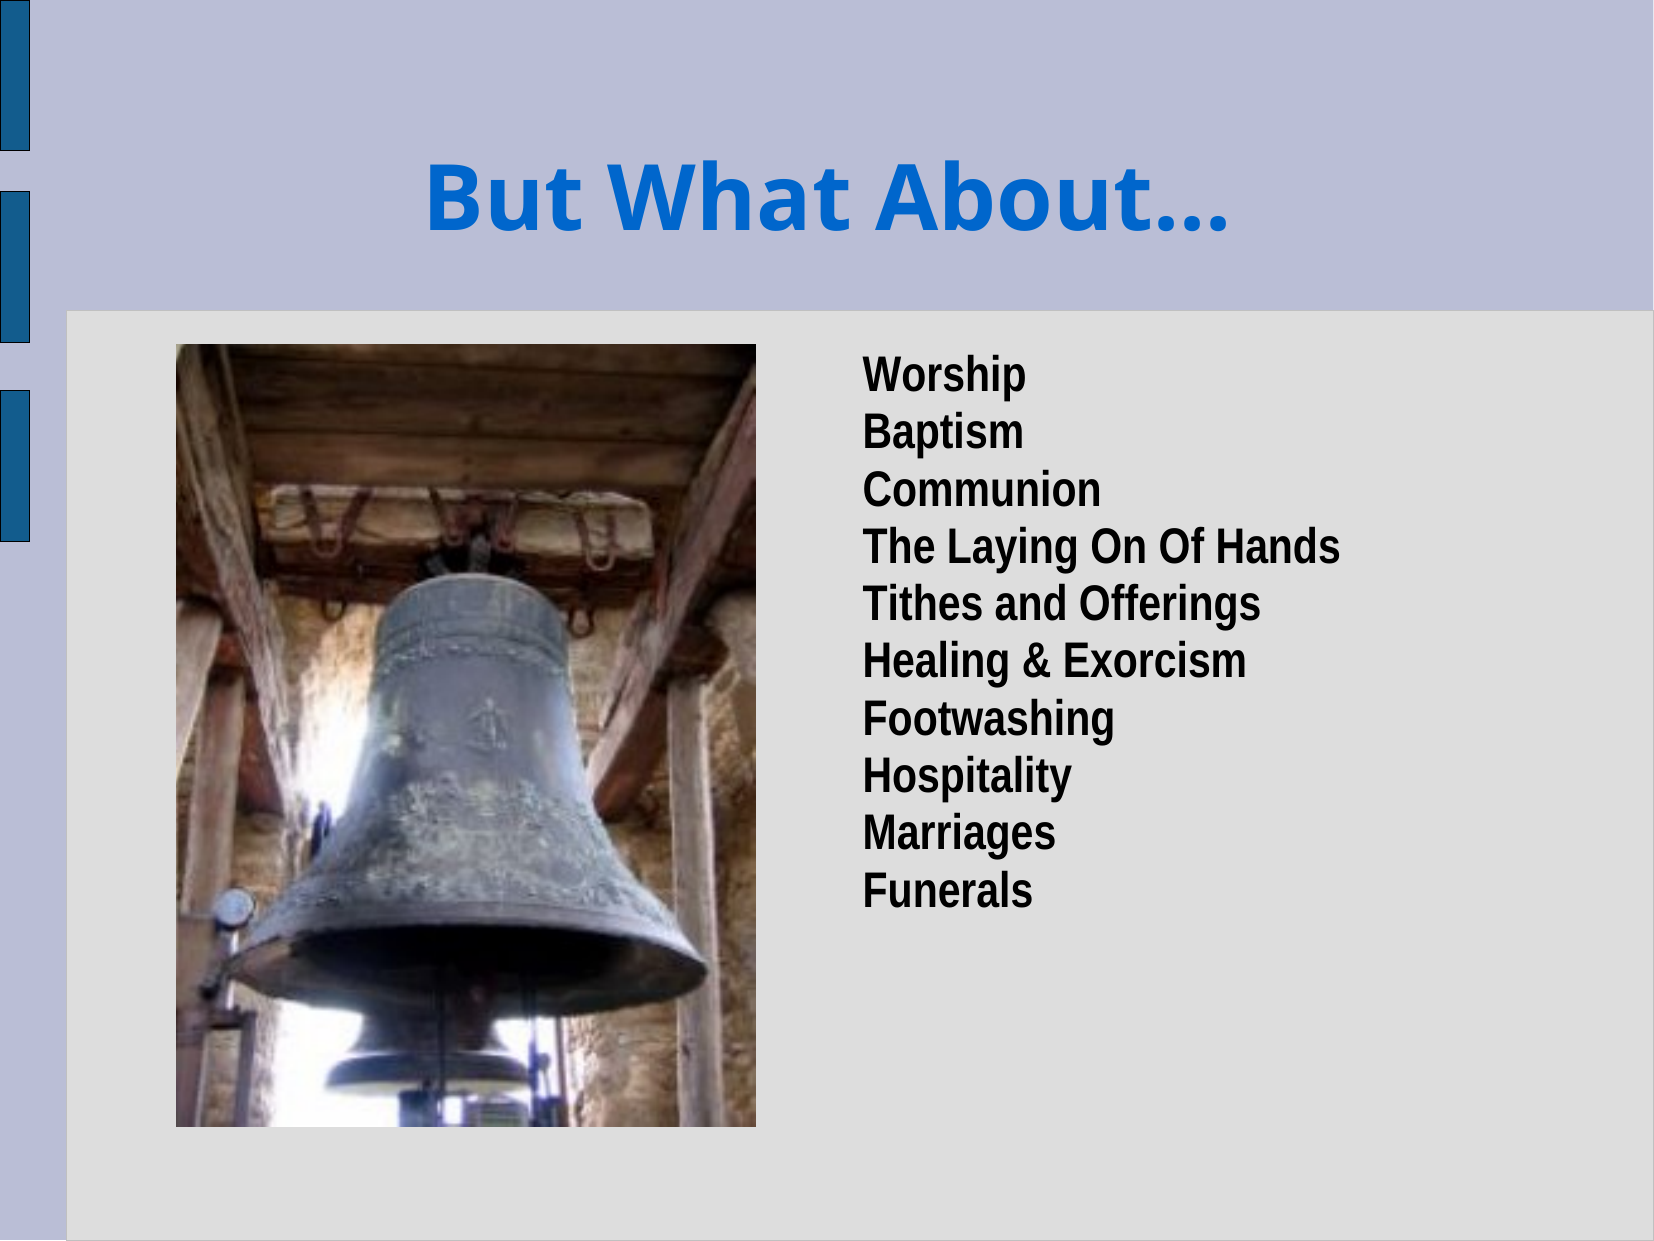

# But What About...
Worship
Baptism
Communion
The Laying On Of Hands
Tithes and Offerings
Healing & Exorcism
Footwashing
Hospitality
Marriages
Funerals